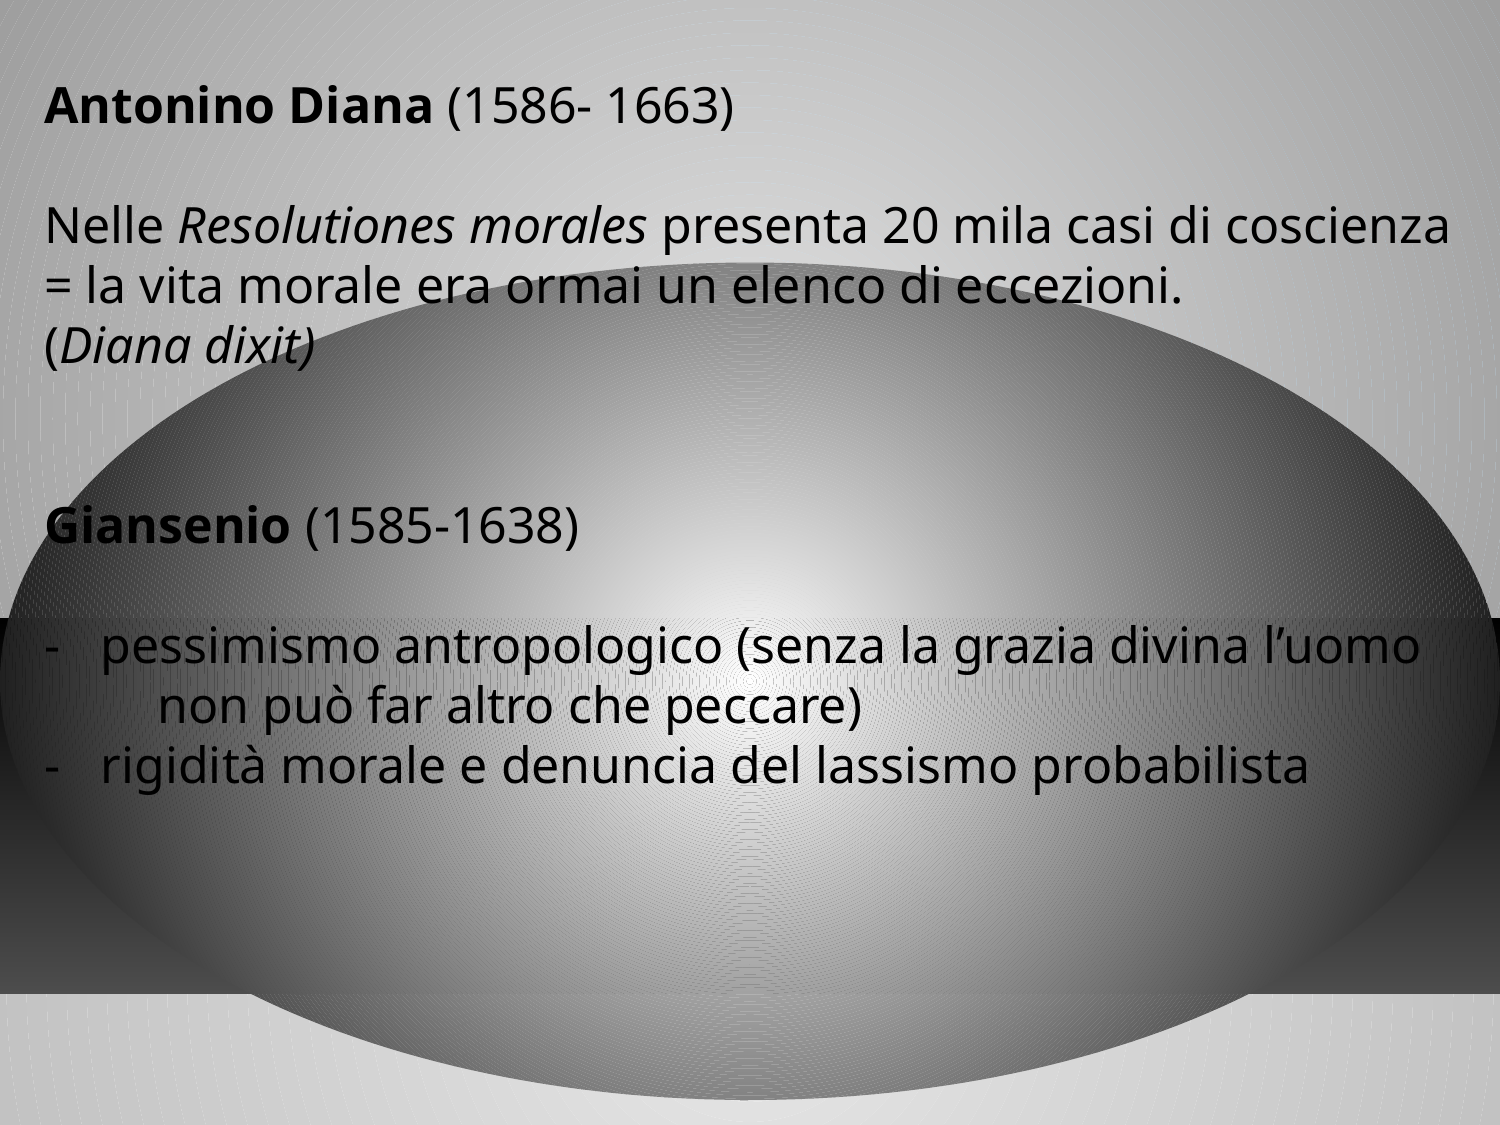

Antonino Diana (1586- 1663)
Nelle Resolutiones morales presenta 20 mila casi di coscienza = la vita morale era ormai un elenco di eccezioni.
(Diana dixit)
Giansenio (1585-1638)
pessimismo antropologico (senza la grazia divina l’uomo non può far altro che peccare)
rigidità morale e denuncia del lassismo probabilista